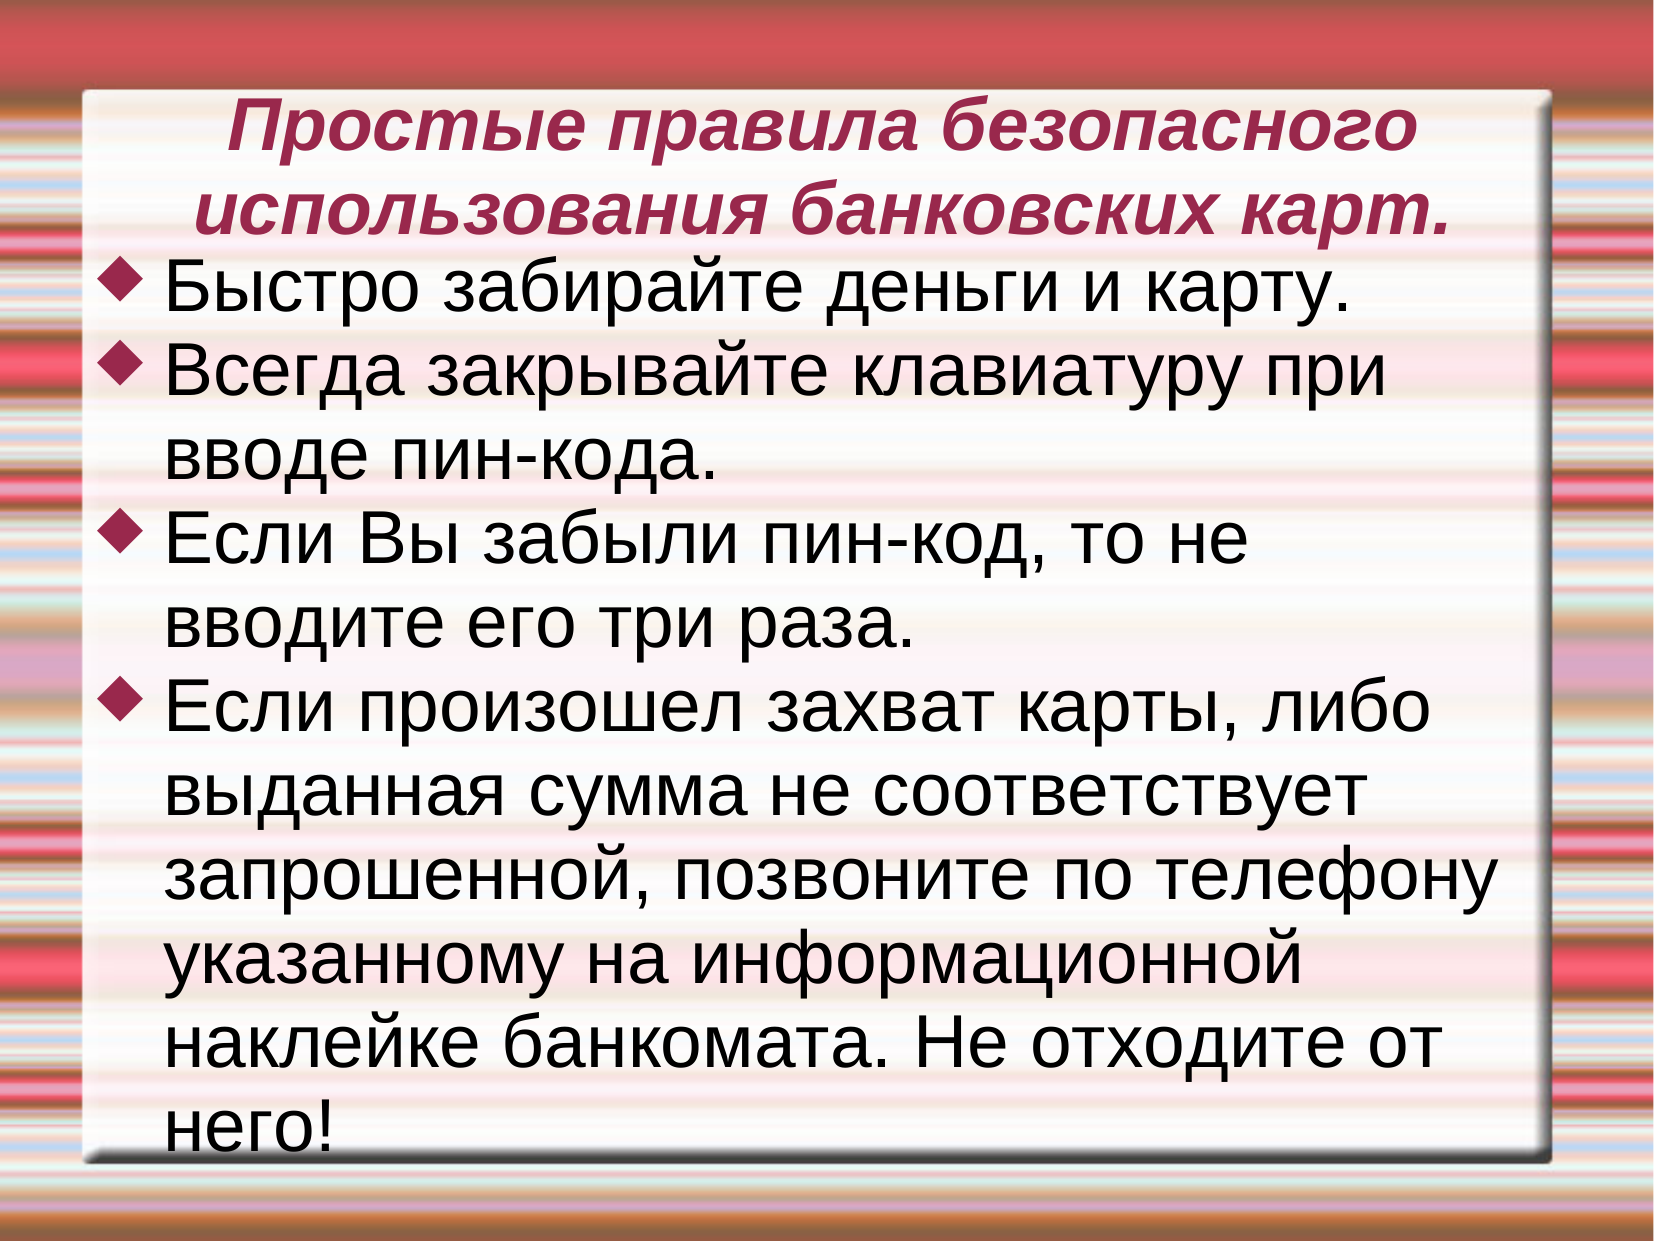

# Простые правила безопасного использования банковских карт.
Быстро забирайте деньги и карту.
Всегда закрывайте клавиатуру при вводе пин-кода.
Если Вы забыли пин-код, то не вводите его три раза.
Если произошел захват карты, либо выданная сумма не соответствует запрошенной, позвоните по телефону указанному на информационной наклейке банкомата. Не отходите от него!